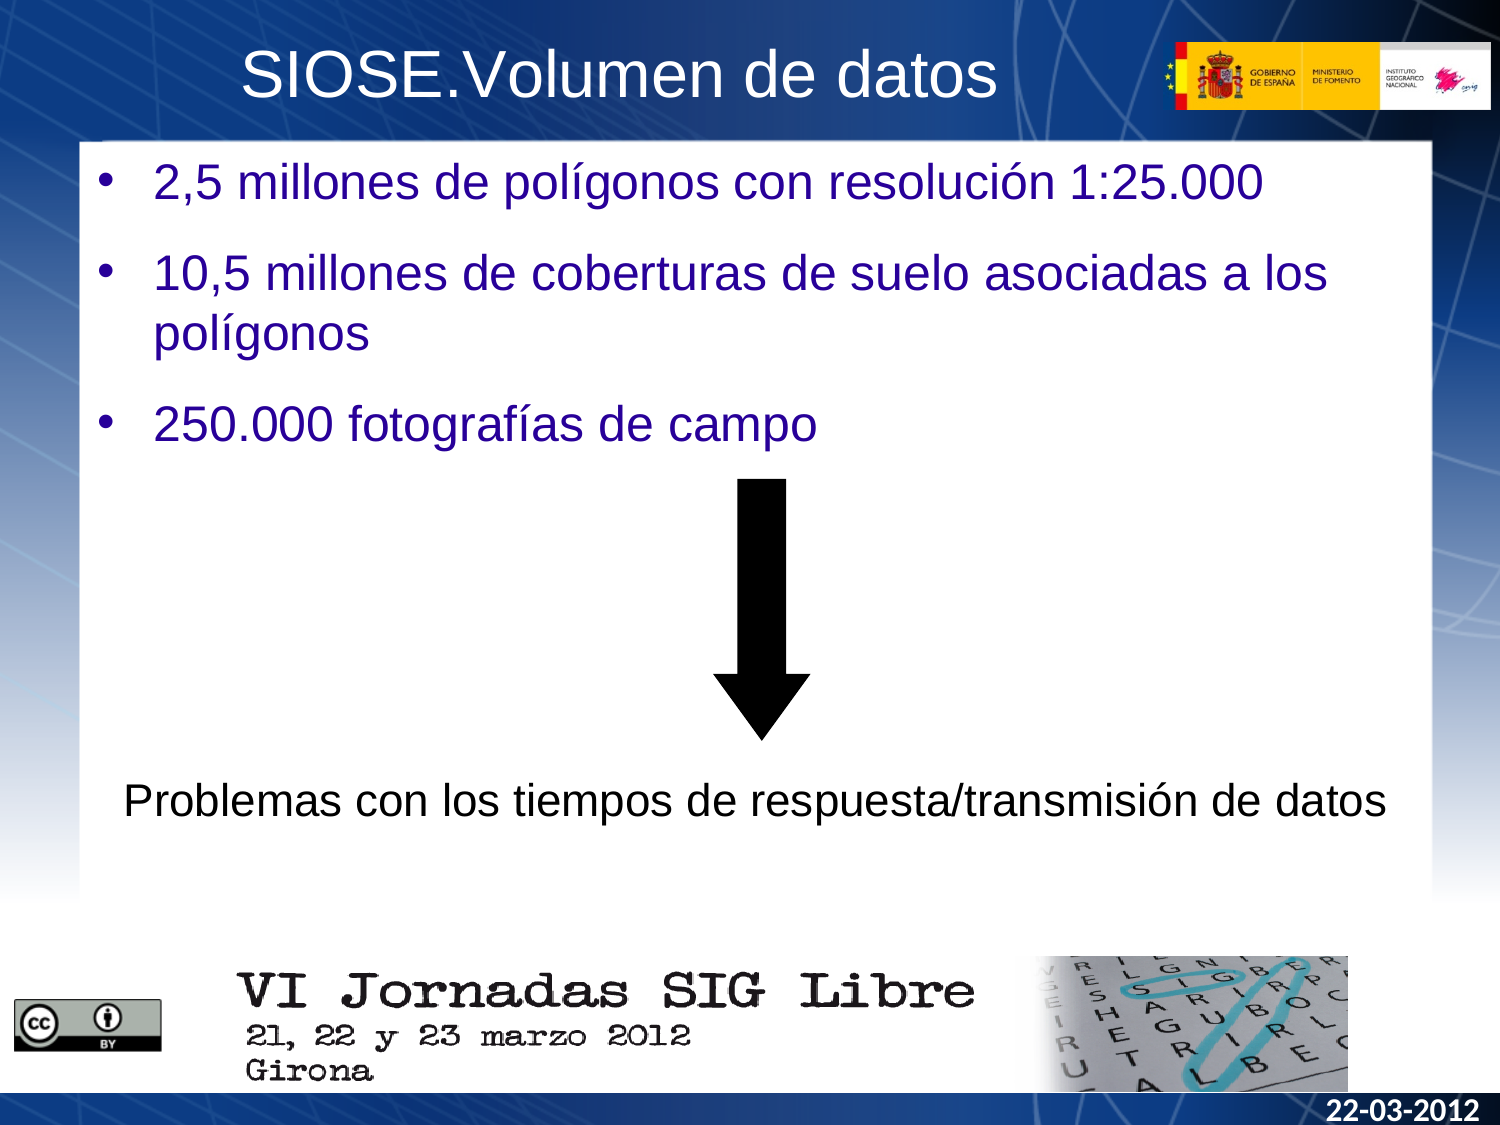

# SIOSE.Volumen de datos
2,5 millones de polígonos con resolución 1:25.000
10,5 millones de coberturas de suelo asociadas a los polígonos
250.000 fotografías de campo
Problemas con los tiempos de respuesta/transmisión de datos